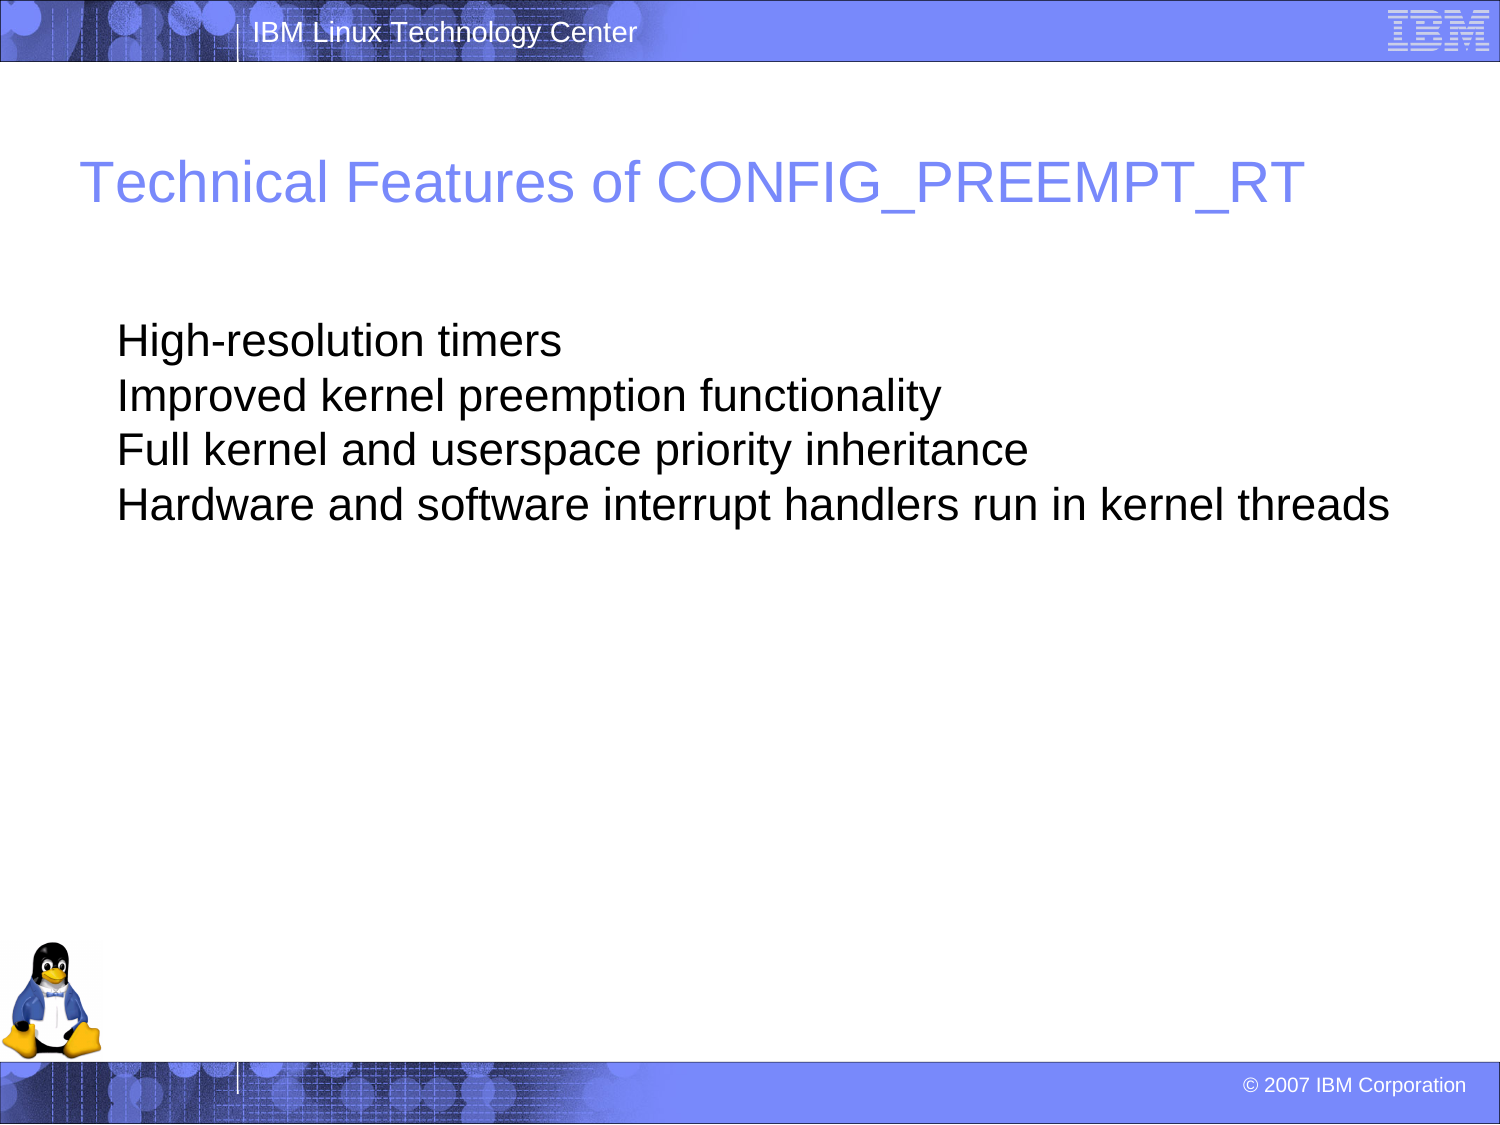

# Technical Features of CONFIG_PREEMPT_RT
High-resolution timers
Improved kernel preemption functionality
Full kernel and userspace priority inheritance
Hardware and software interrupt handlers run in kernel threads